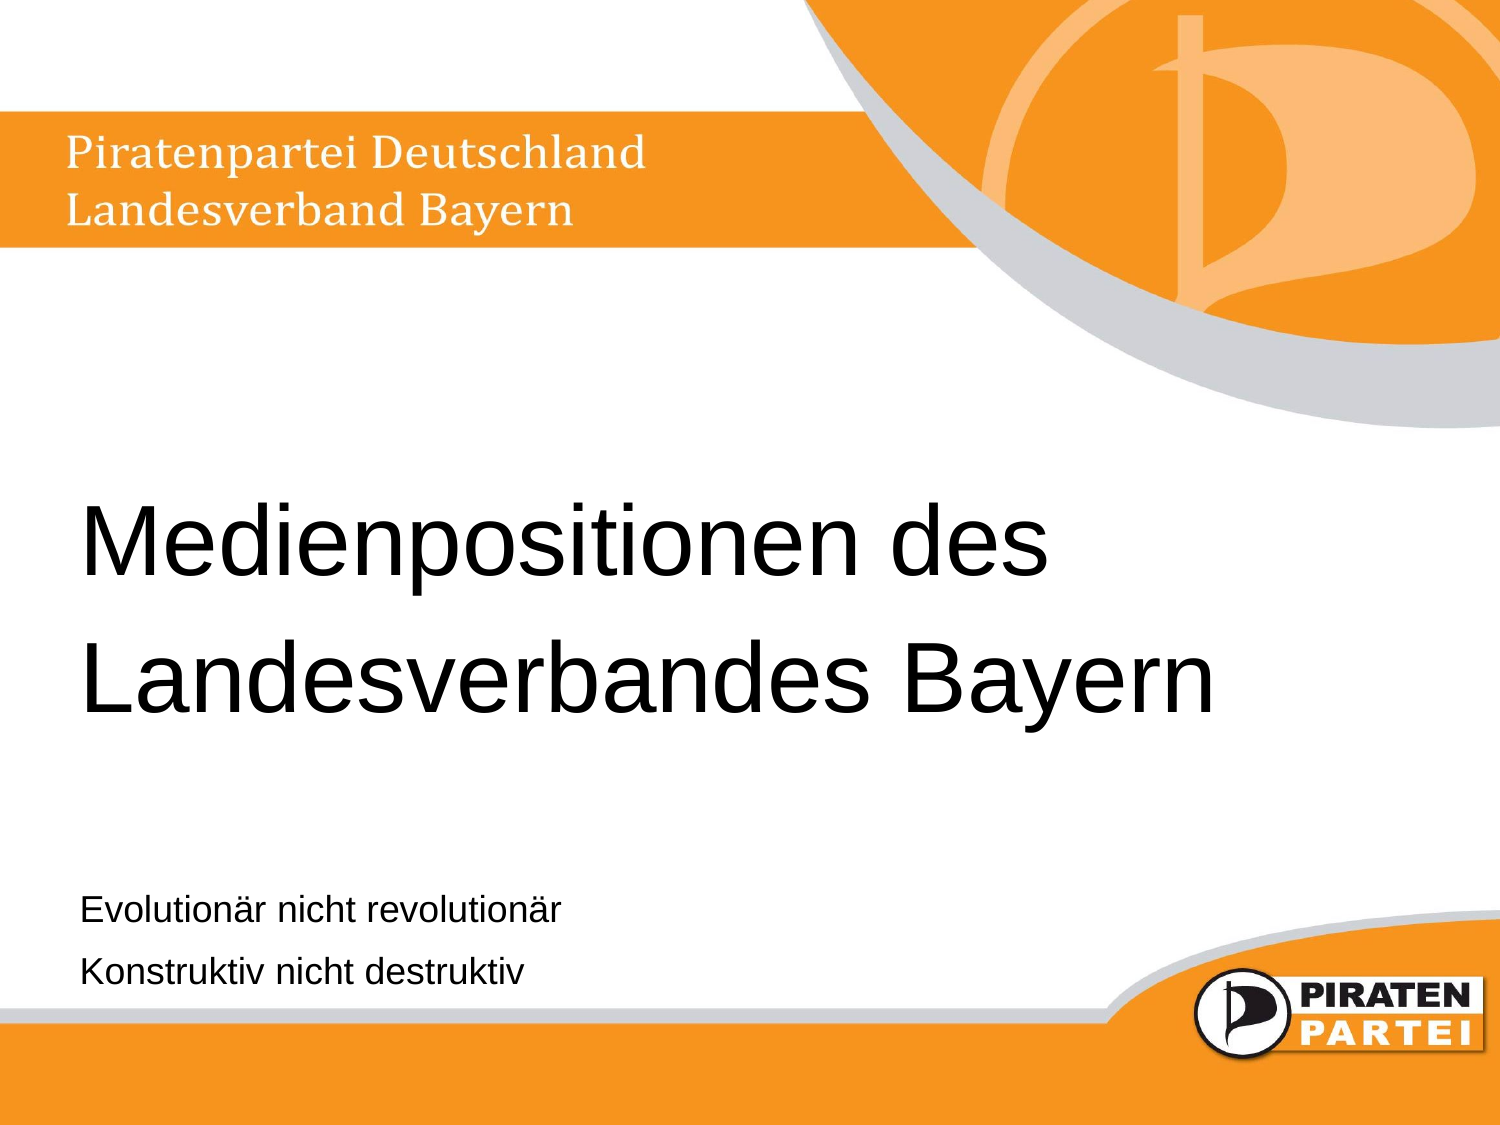

Medienpositionen des
Landesverbandes Bayern
Evolutionär nicht revolutionär
Konstruktiv nicht destruktiv